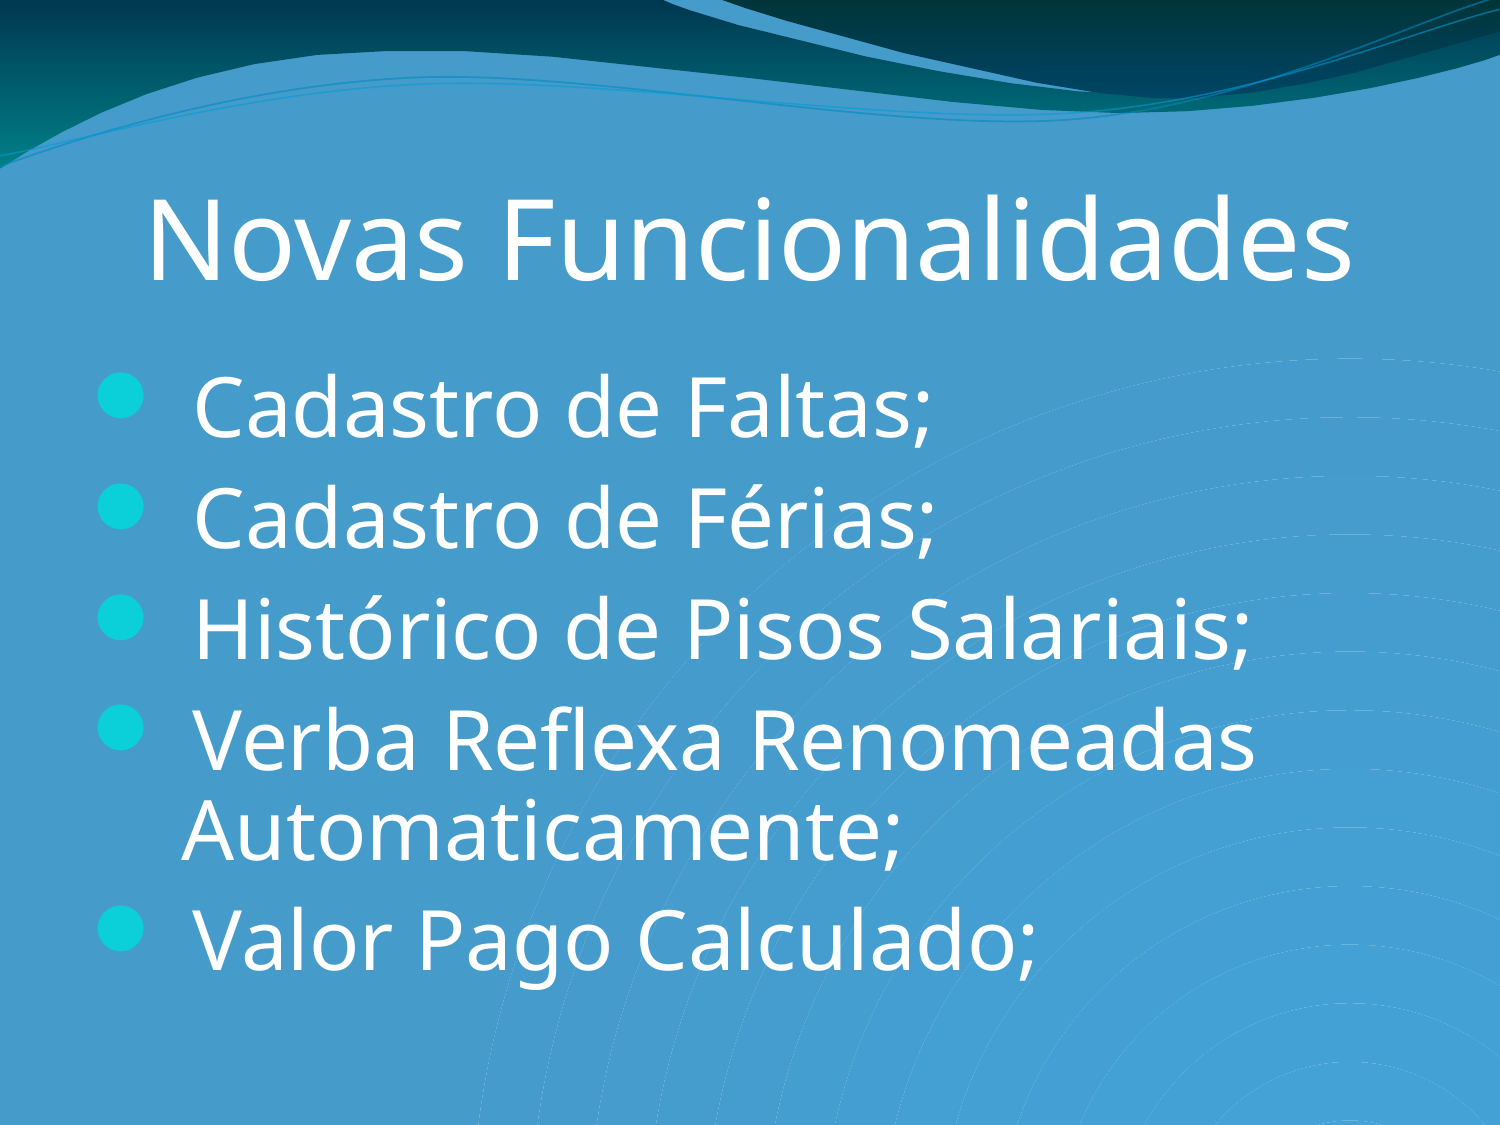

# Novas Funcionalidades
 Cadastro de Faltas;
 Cadastro de Férias;
 Histórico de Pisos Salariais;
 Verba Reflexa Renomeadas Automaticamente;
 Valor Pago Calculado;